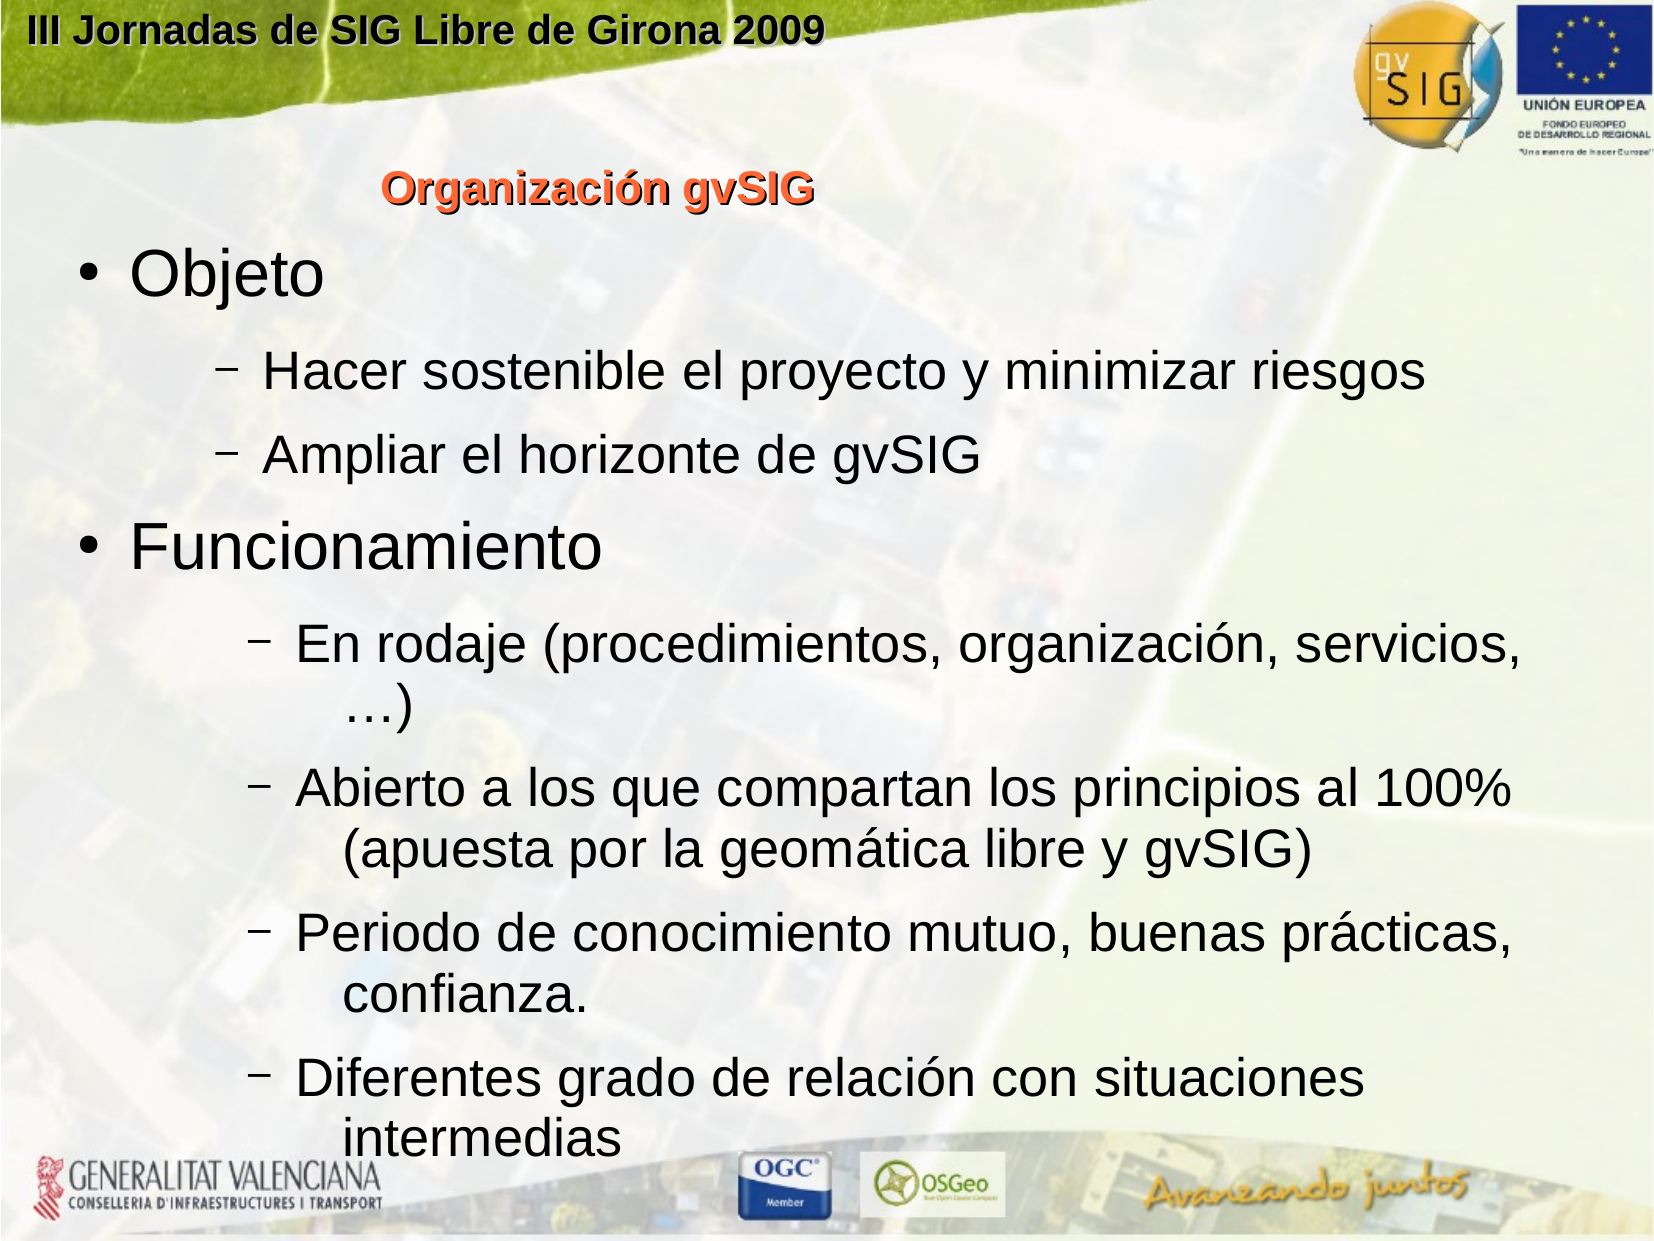

#
Organización gvSIG
Objeto
Hacer sostenible el proyecto y minimizar riesgos
Ampliar el horizonte de gvSIG
Funcionamiento
En rodaje (procedimientos, organización, servicios, …)
Abierto a los que compartan los principios al 100% (apuesta por la geomática libre y gvSIG)
Periodo de conocimiento mutuo, buenas prácticas, confianza.
Diferentes grado de relación con situaciones intermedias